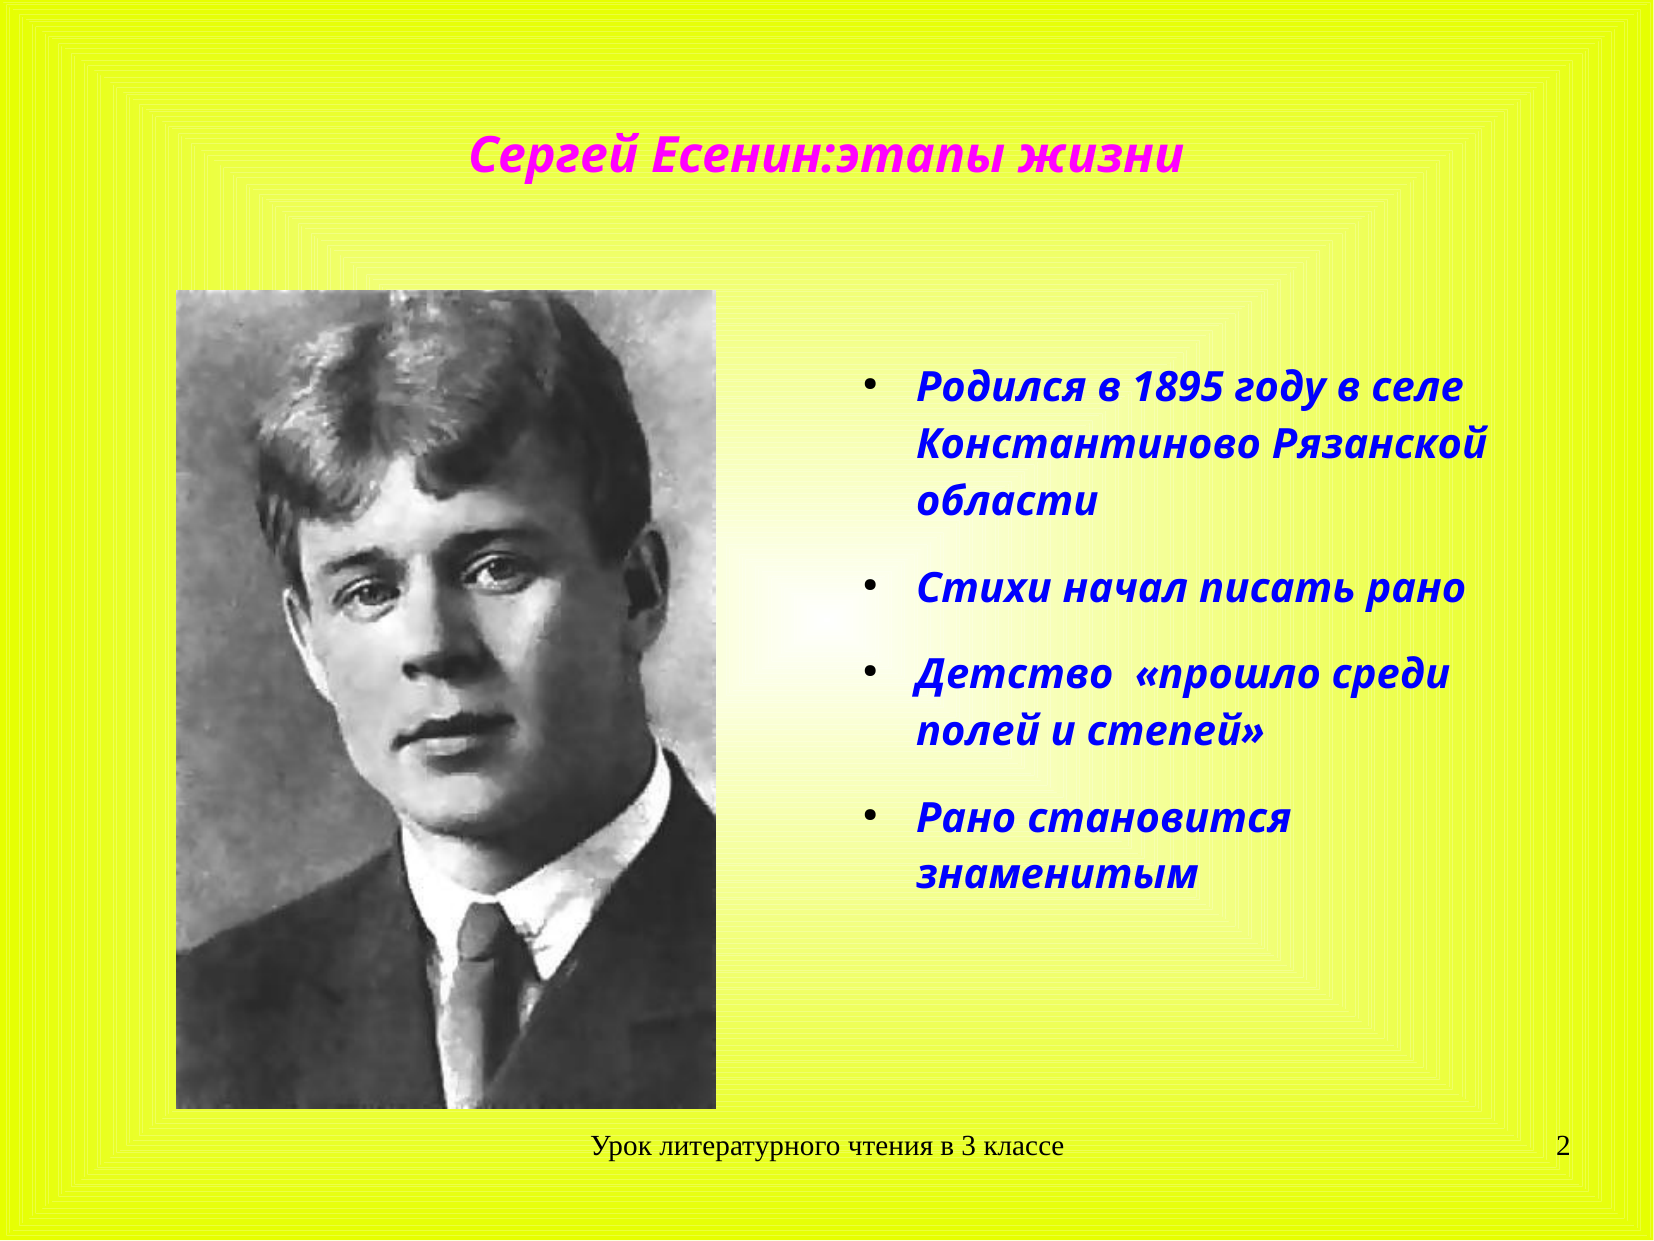

# Сергей Есенин:этапы жизни
Родился в 1895 году в селе Константиново Рязанской области
Стихи начал писать рано
Детство «прошло среди полей и степей»
Рано становится знаменитым
Урок литературного чтения в 3 классе
2